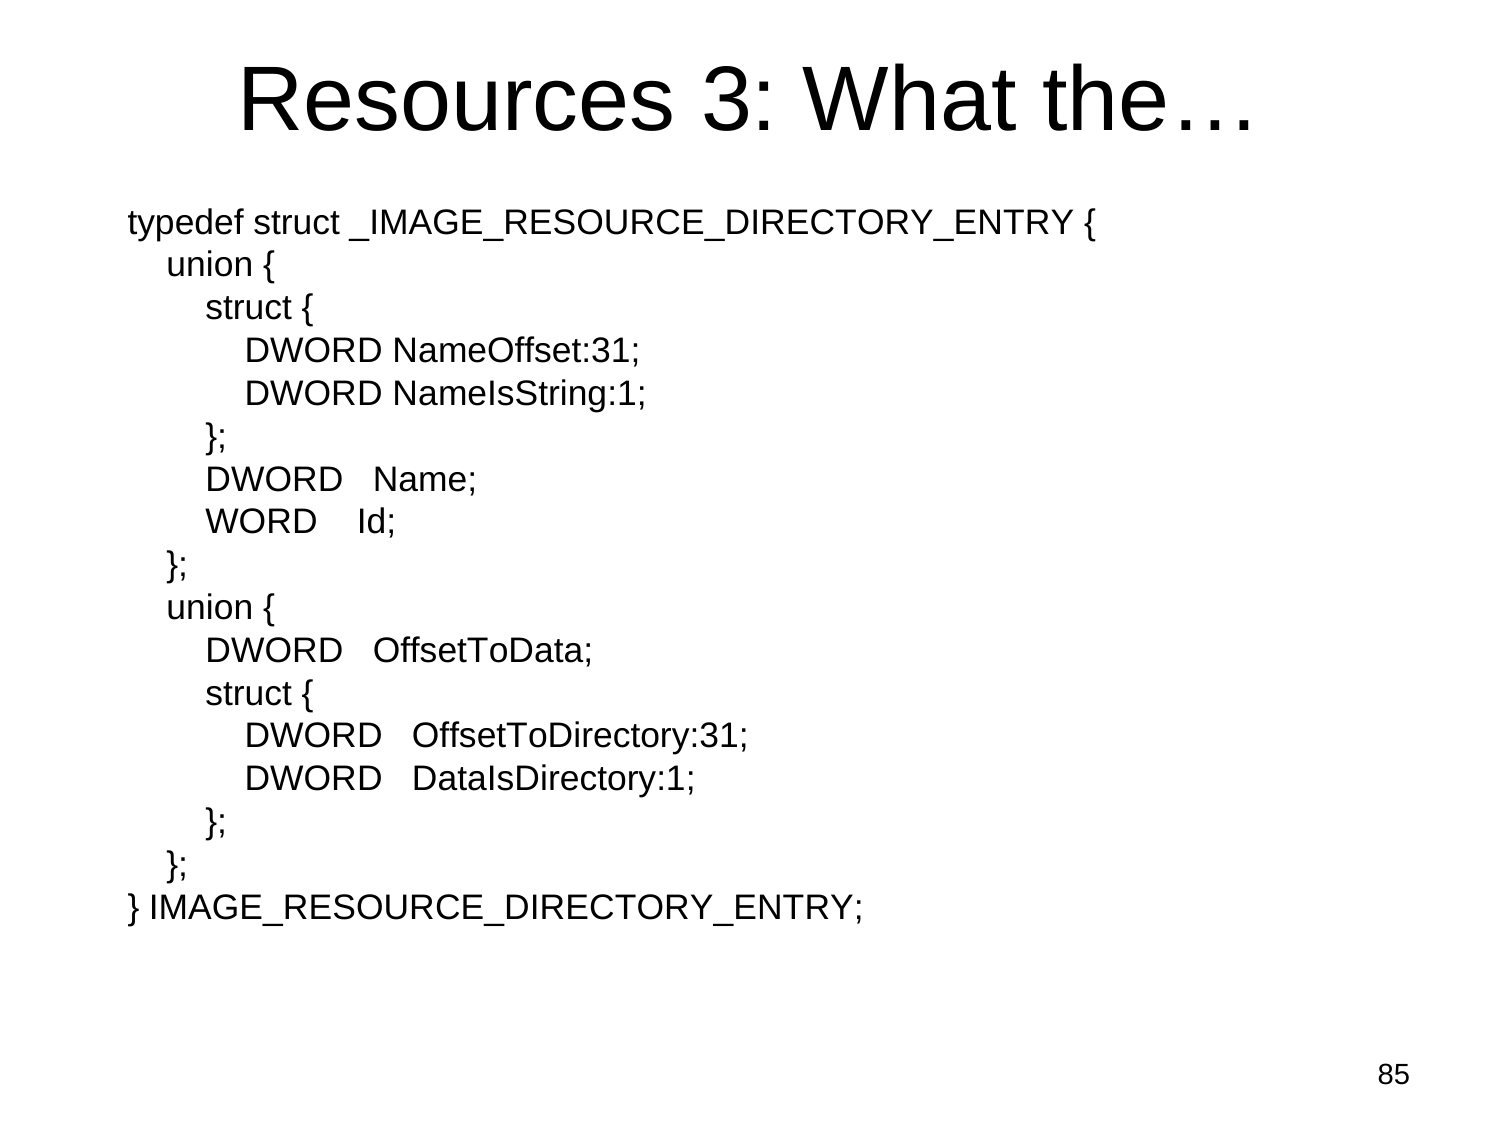

# Resources 3: What the…
typedef struct _IMAGE_RESOURCE_DIRECTORY_ENTRY {
 union {
 struct {
 DWORD NameOffset:31;
 DWORD NameIsString:1;
 };
 DWORD Name;
 WORD Id;
 };
 union {
 DWORD OffsetToData;
 struct {
 DWORD OffsetToDirectory:31;
 DWORD DataIsDirectory:1;
 };
 };
} IMAGE_RESOURCE_DIRECTORY_ENTRY;